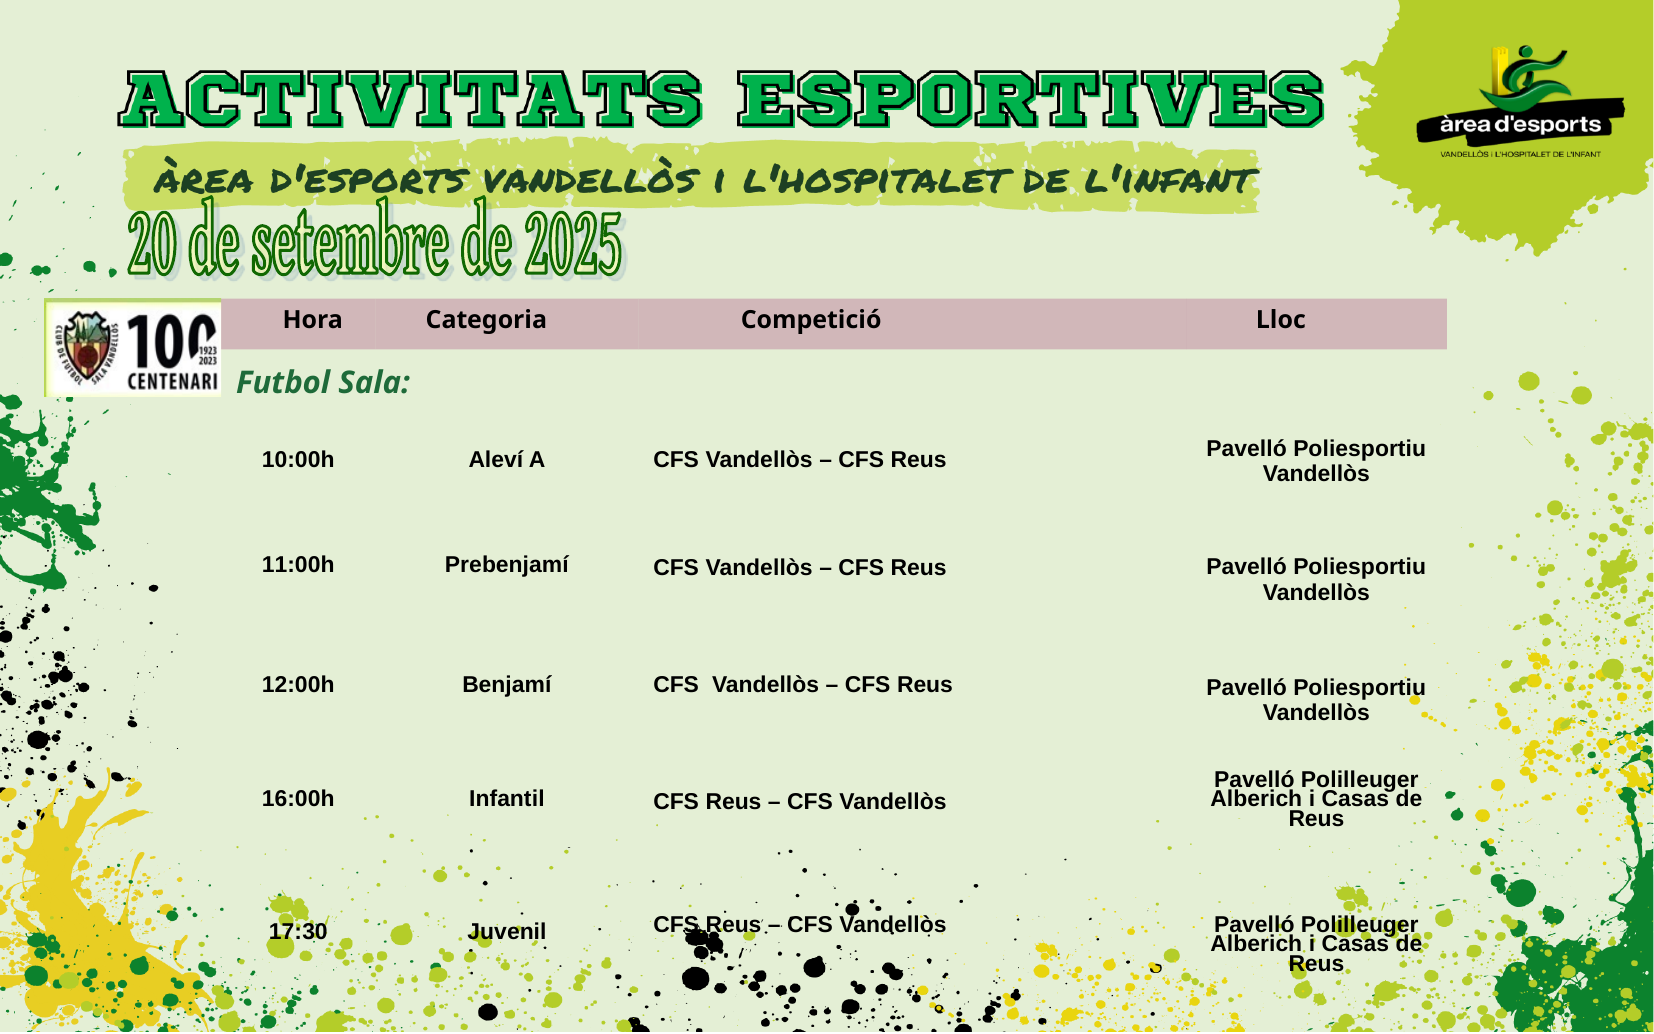

20 de setembre de 2025
| Hora | Categoria | Competició | Lloc |
| --- | --- | --- | --- |
| Futbol Sala: | | | |
| 10:00h | Aleví A | CFS Vandellòs – CFS Reus | Pavelló Poliesportiu Vandellòs |
| 11:00h | Prebenjamí | CFS Vandellòs – CFS Reus | Pavelló Poliesportiu Vandellòs |
| 12:00h | Benjamí | CFS Vandellòs – CFS Reus | Pavelló Poliesportiu Vandellòs |
| 16:00h | Infantil | CFS Reus – CFS Vandellòs | Pavelló Polilleuger Alberich i Casas de Reus |
| 17:30 | Juvenil | CFS Reus – CFS Vandellòs | Pavelló Polilleuger Alberich i Casas de Reus |